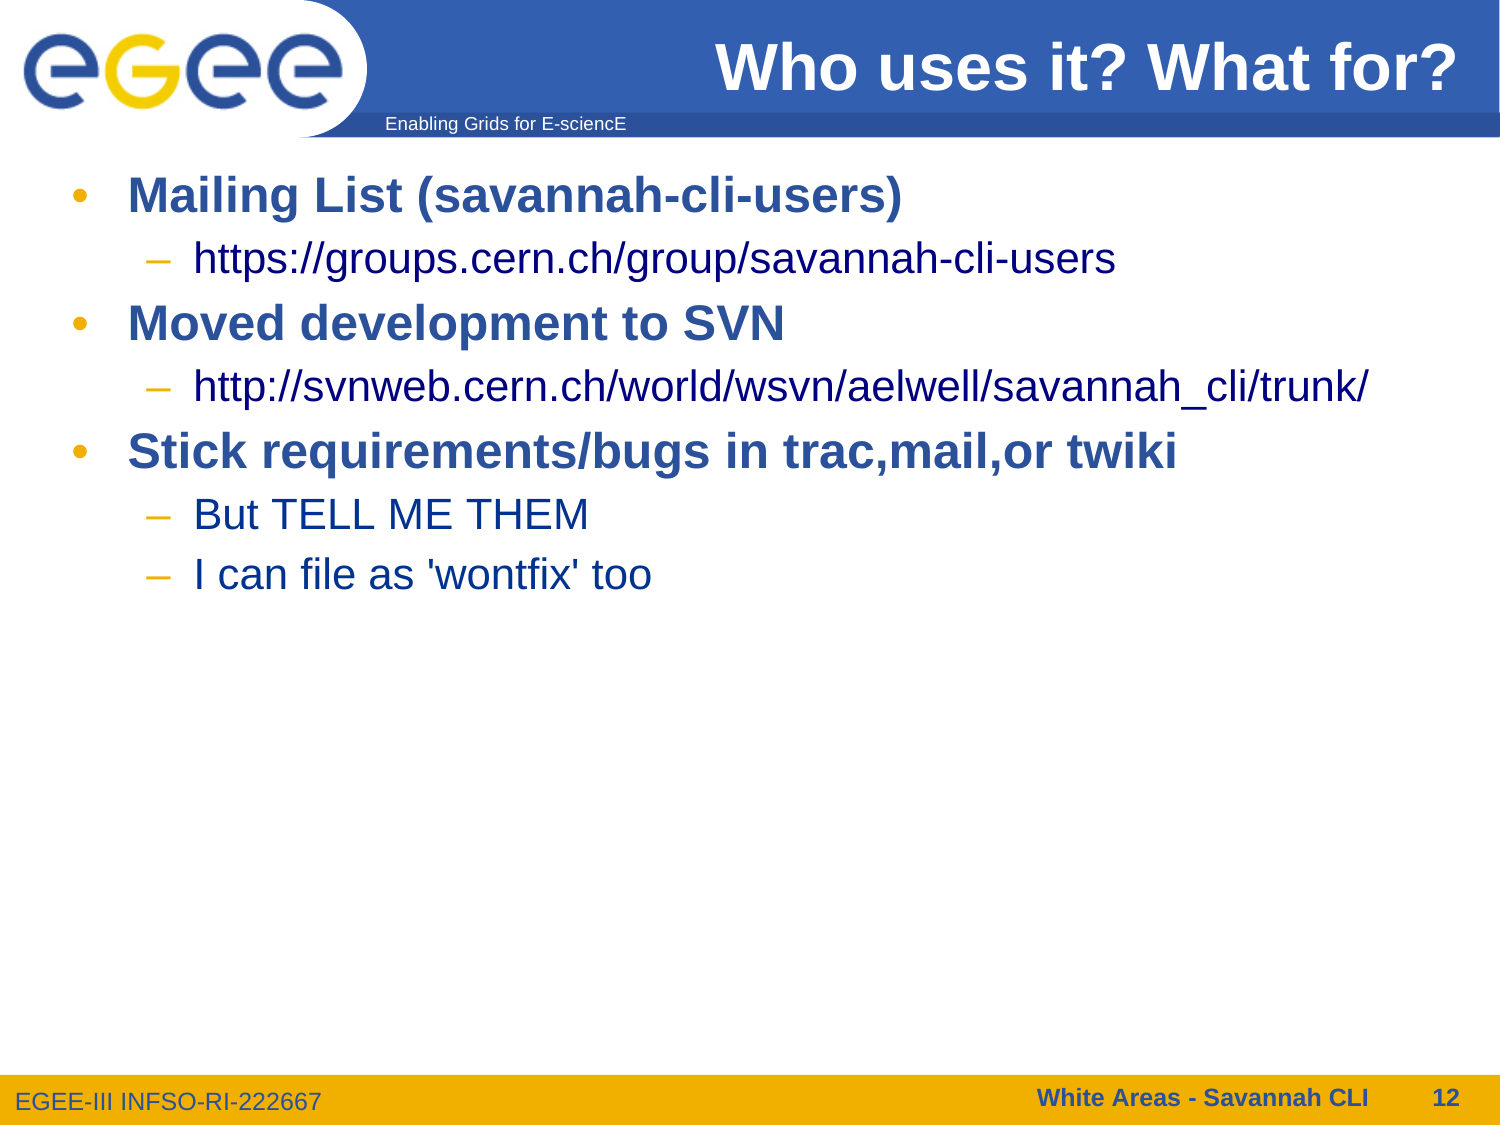

# Who uses it? What for?
Mailing List (savannah-cli-users)
https://groups.cern.ch/group/savannah-cli-users
Moved development to SVN
http://svnweb.cern.ch/world/wsvn/aelwell/savannah_cli/trunk/
Stick requirements/bugs in trac,mail,or twiki
But TELL ME THEM
I can file as 'wontfix' too
White Areas - Savannah CLI
12